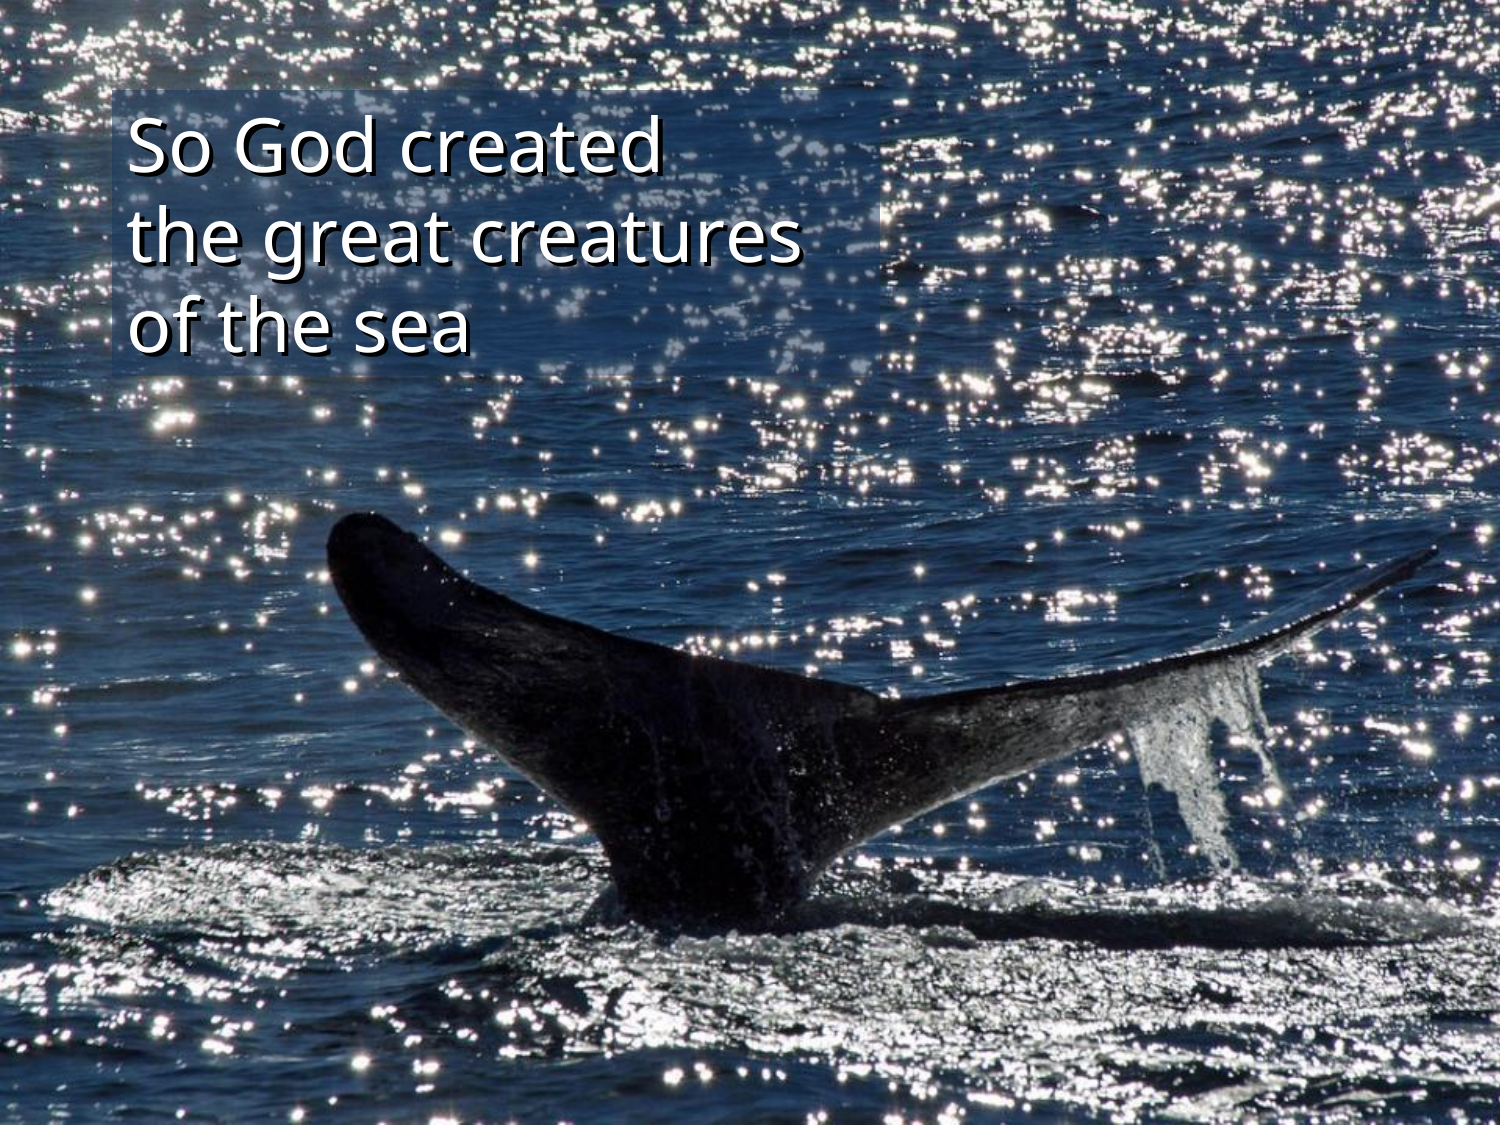

So God created
the great creatures of the sea